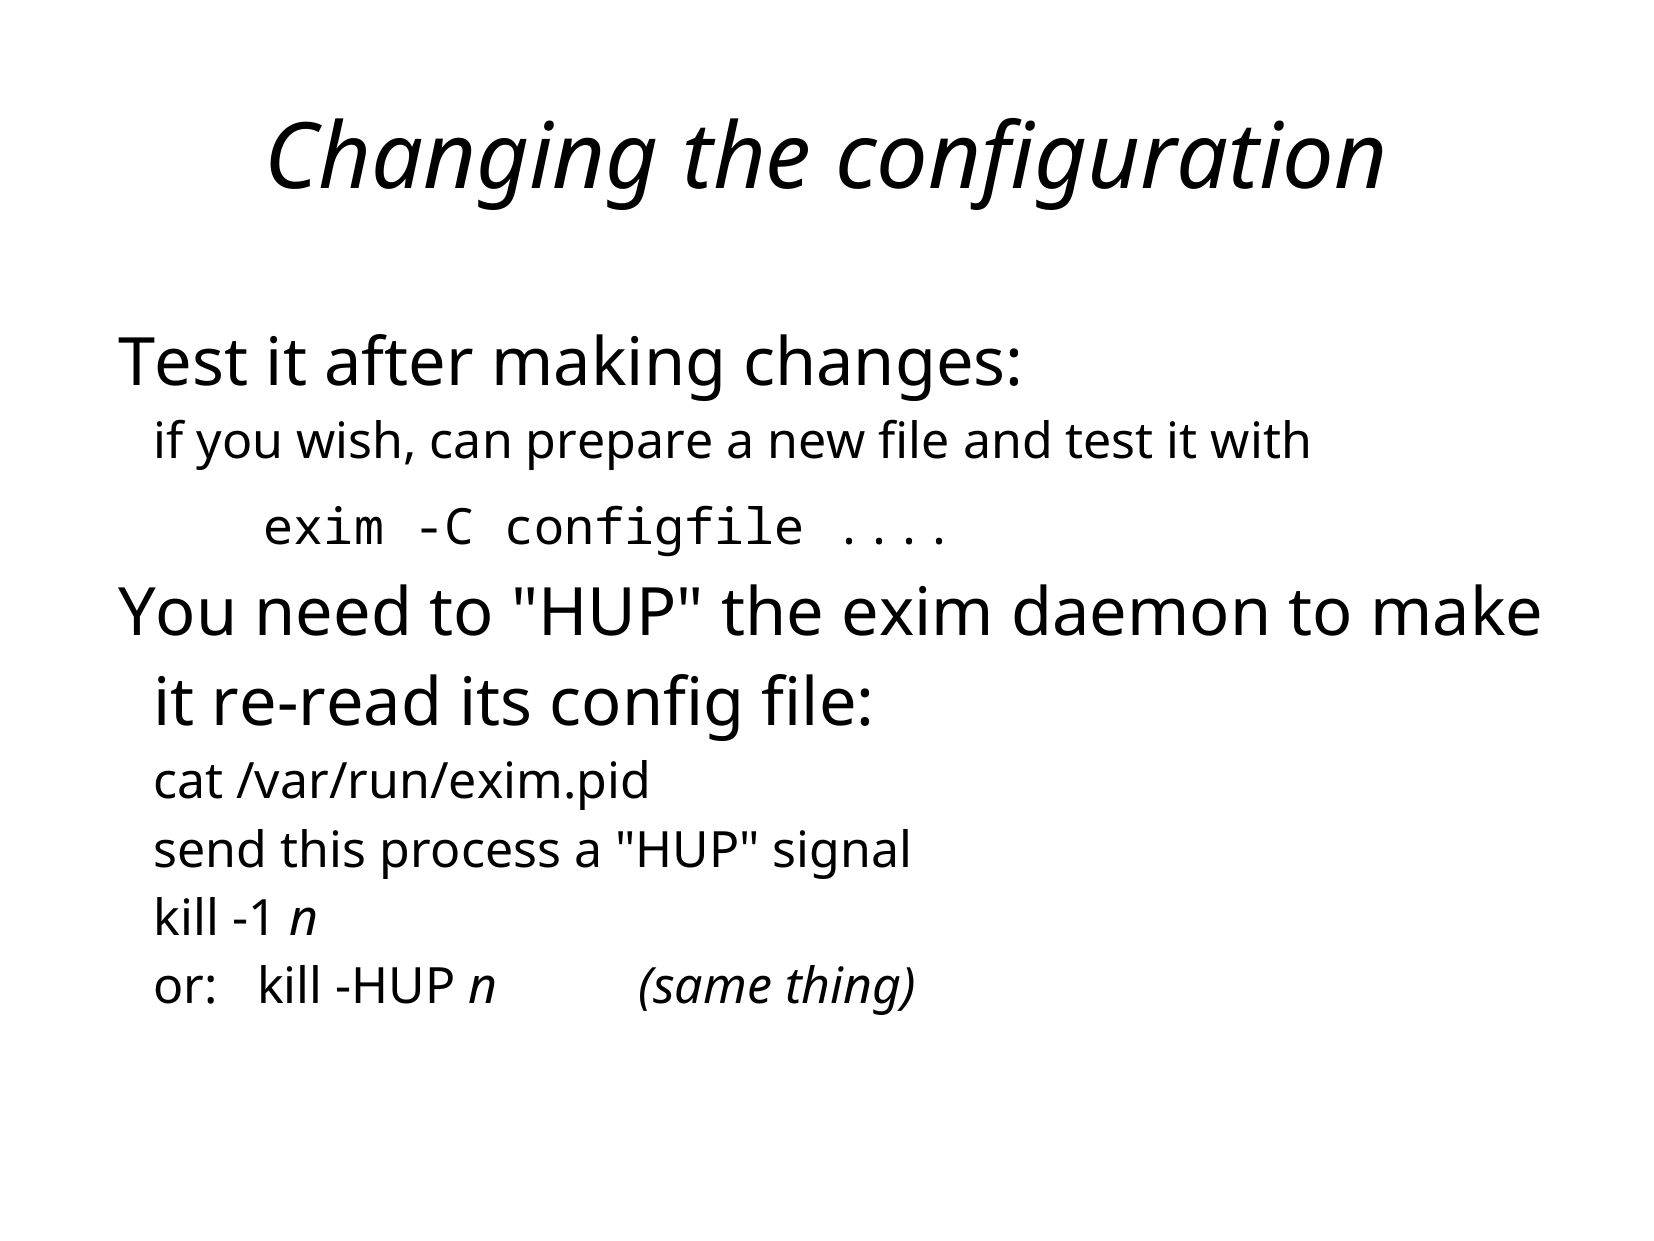

# Changing the configuration
Test it after making changes:
if you wish, can prepare a new file and test it with
	exim -C configfile ....
You need to "HUP" the exim daemon to make it re-read its config file:
cat /var/run/exim.pid
send this process a "HUP" signal
kill -1 n
or: kill -HUP n		(same thing)